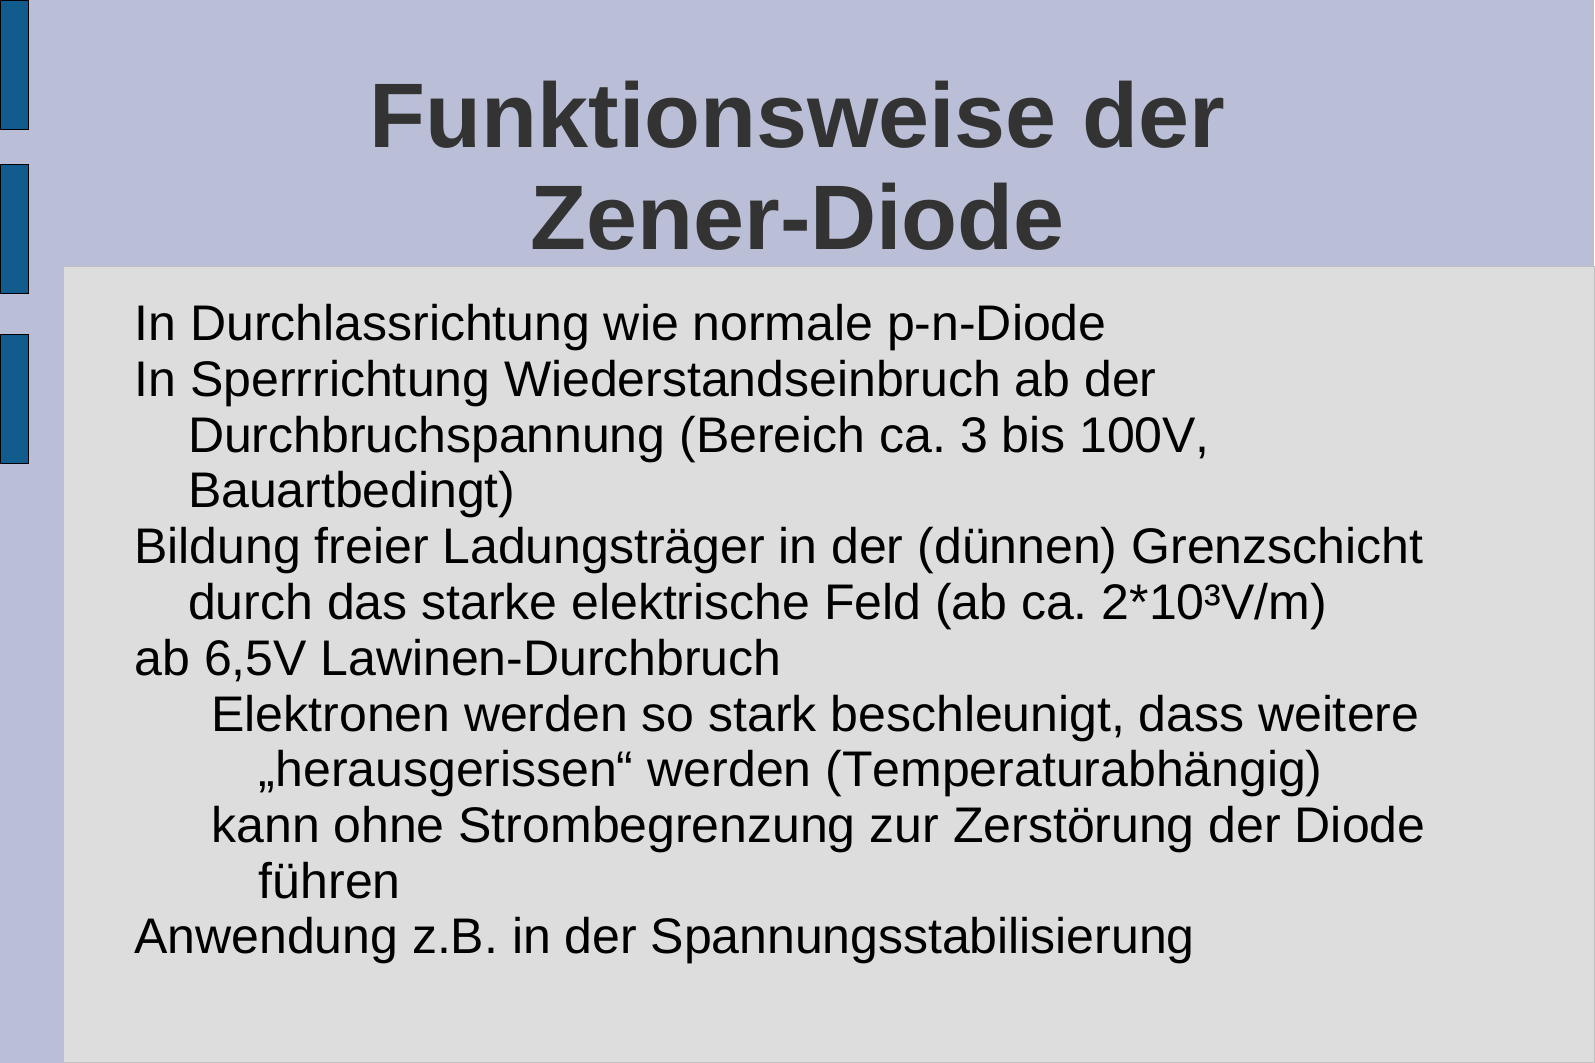

# Funktionsweise der Zener-Diode
In Durchlassrichtung wie normale p-n-Diode
In Sperrrichtung Wiederstandseinbruch ab der Durchbruchspannung (Bereich ca. 3 bis 100V, Bauartbedingt)
Bildung freier Ladungsträger in der (dünnen) Grenzschicht durch das starke elektrische Feld (ab ca. 2*10³V/m)
ab 6,5V Lawinen-Durchbruch
Elektronen werden so stark beschleunigt, dass weitere „herausgerissen“ werden (Temperaturabhängig)
kann ohne Strombegrenzung zur Zerstörung der Diode führen
Anwendung z.B. in der Spannungsstabilisierung